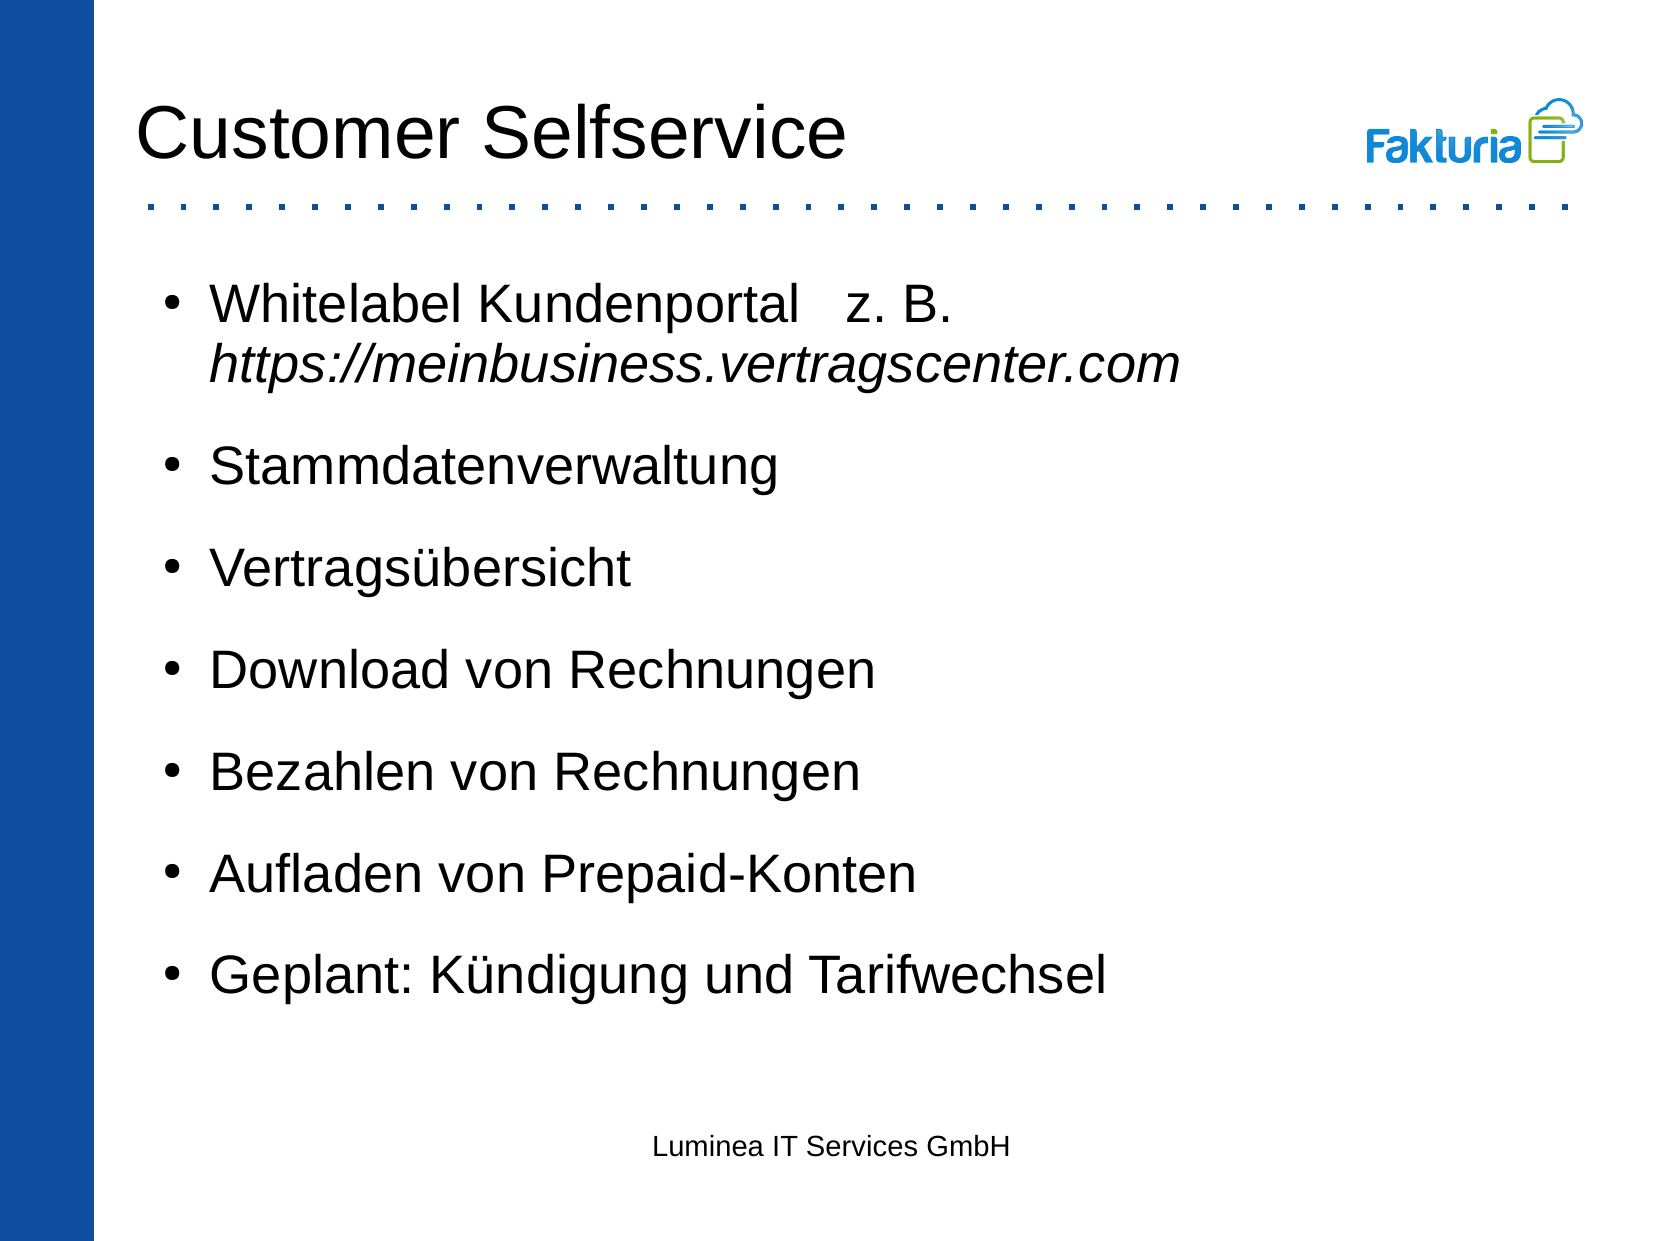

# Customer Selfservice
Whitelabel Kundenportal z. B. https://meinbusiness.vertragscenter.com
Stammdatenverwaltung
Vertragsübersicht
Download von Rechnungen
Bezahlen von Rechnungen
Aufladen von Prepaid-Konten
Geplant: Kündigung und Tarifwechsel
 Luminea IT Services GmbH